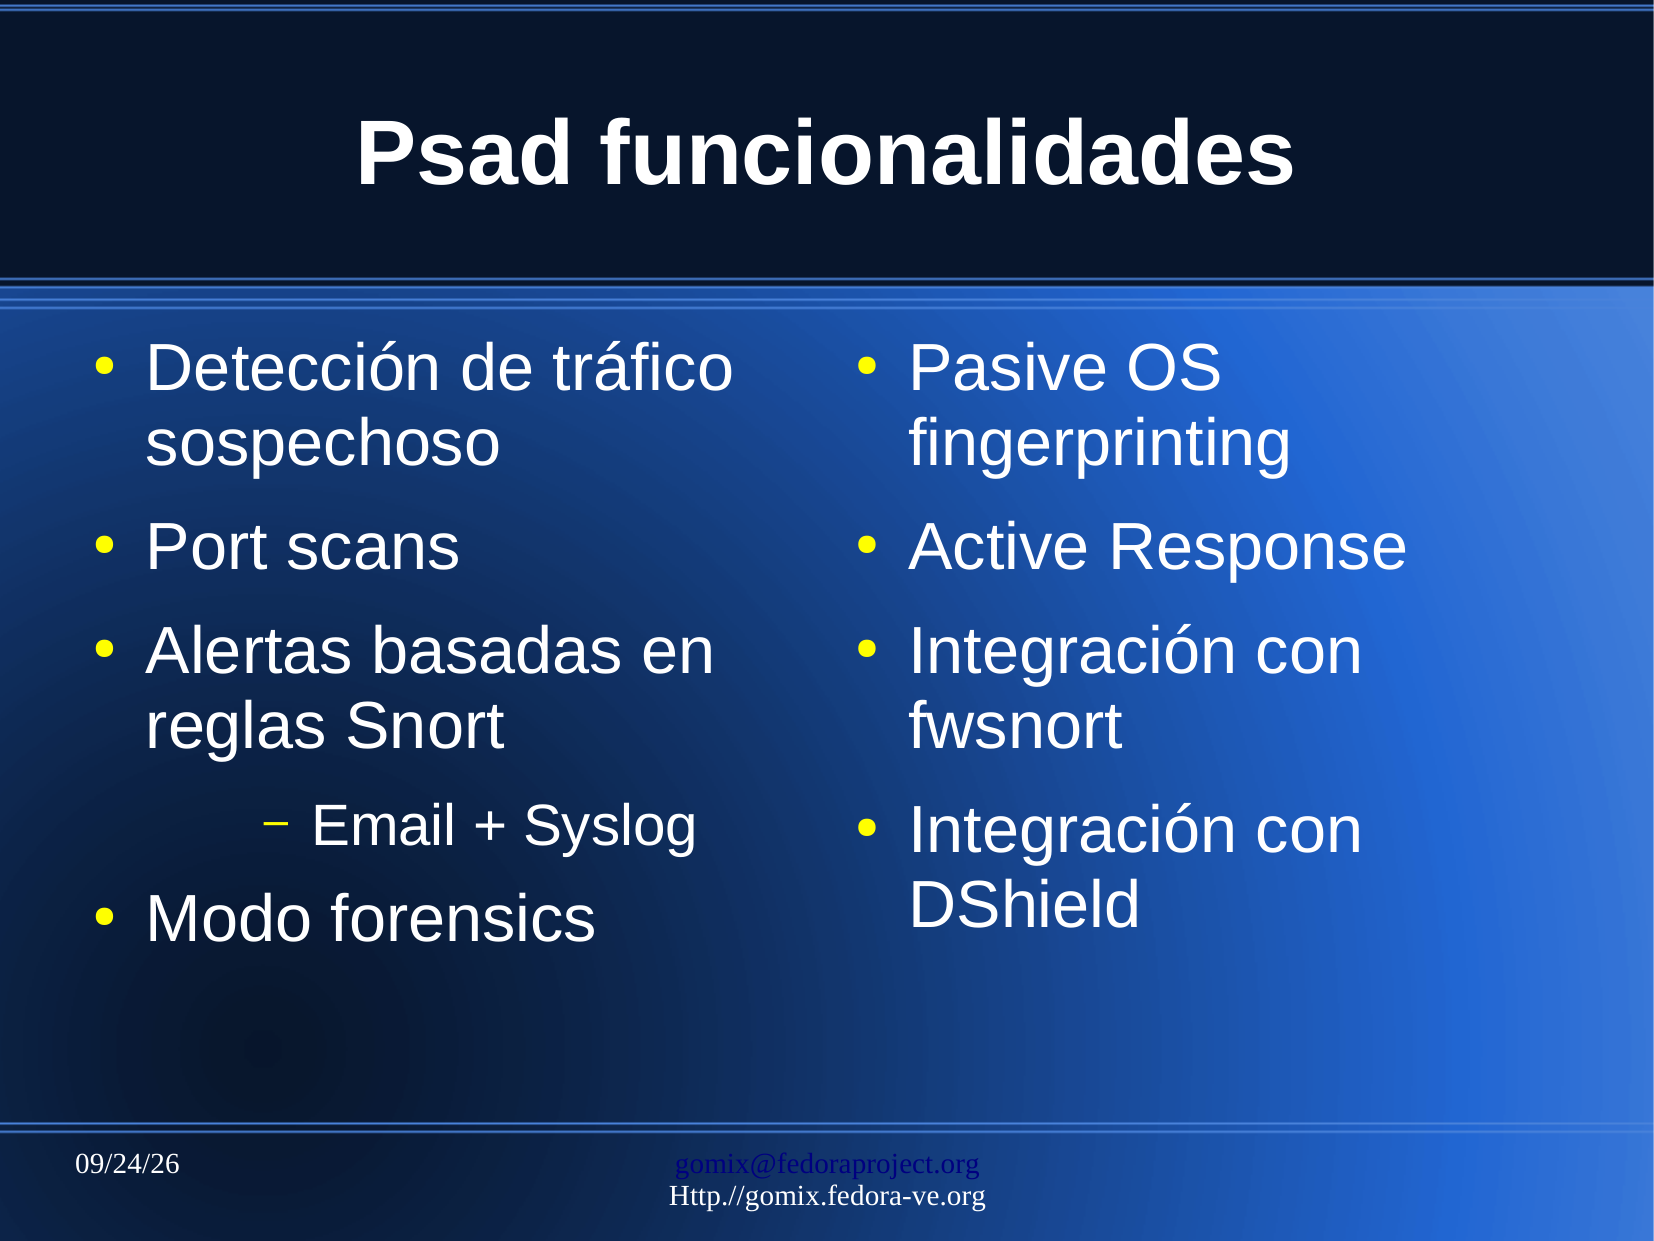

# Psad funcionalidades
Detección de tráfico sospechoso
Port scans
Alertas basadas en reglas Snort
Email + Syslog
Modo forensics
Pasive OS fingerprinting
Active Response
Integración con fwsnort
Integración con DShield